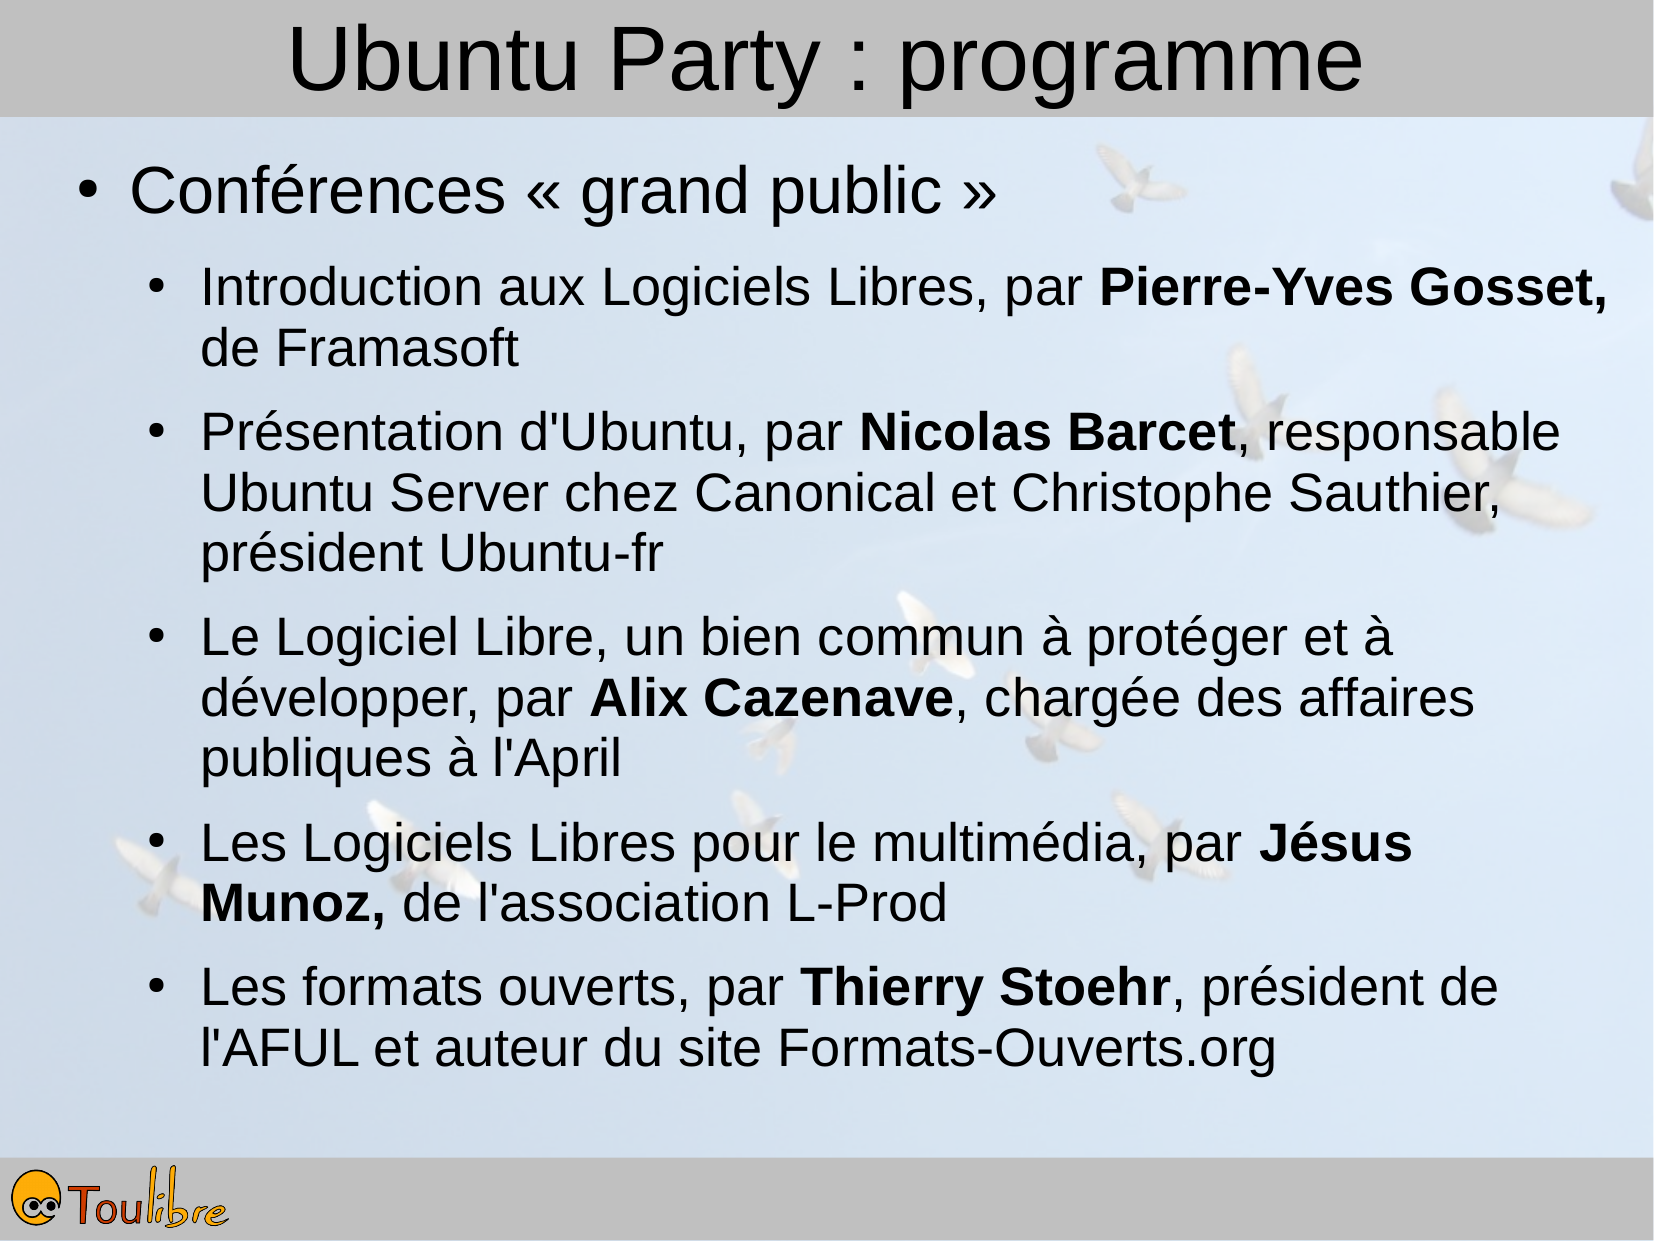

# Ubuntu Party : programme
Conférences « grand public »
Introduction aux Logiciels Libres, par Pierre-Yves Gosset, de Framasoft
Présentation d'Ubuntu, par Nicolas Barcet, responsable Ubuntu Server chez Canonical et Christophe Sauthier, président Ubuntu-fr
Le Logiciel Libre, un bien commun à protéger et à développer, par Alix Cazenave, chargée des affaires publiques à l'April
Les Logiciels Libres pour le multimédia, par Jésus Munoz, de l'association L-Prod
Les formats ouverts, par Thierry Stoehr, président de l'AFUL et auteur du site Formats-Ouverts.org